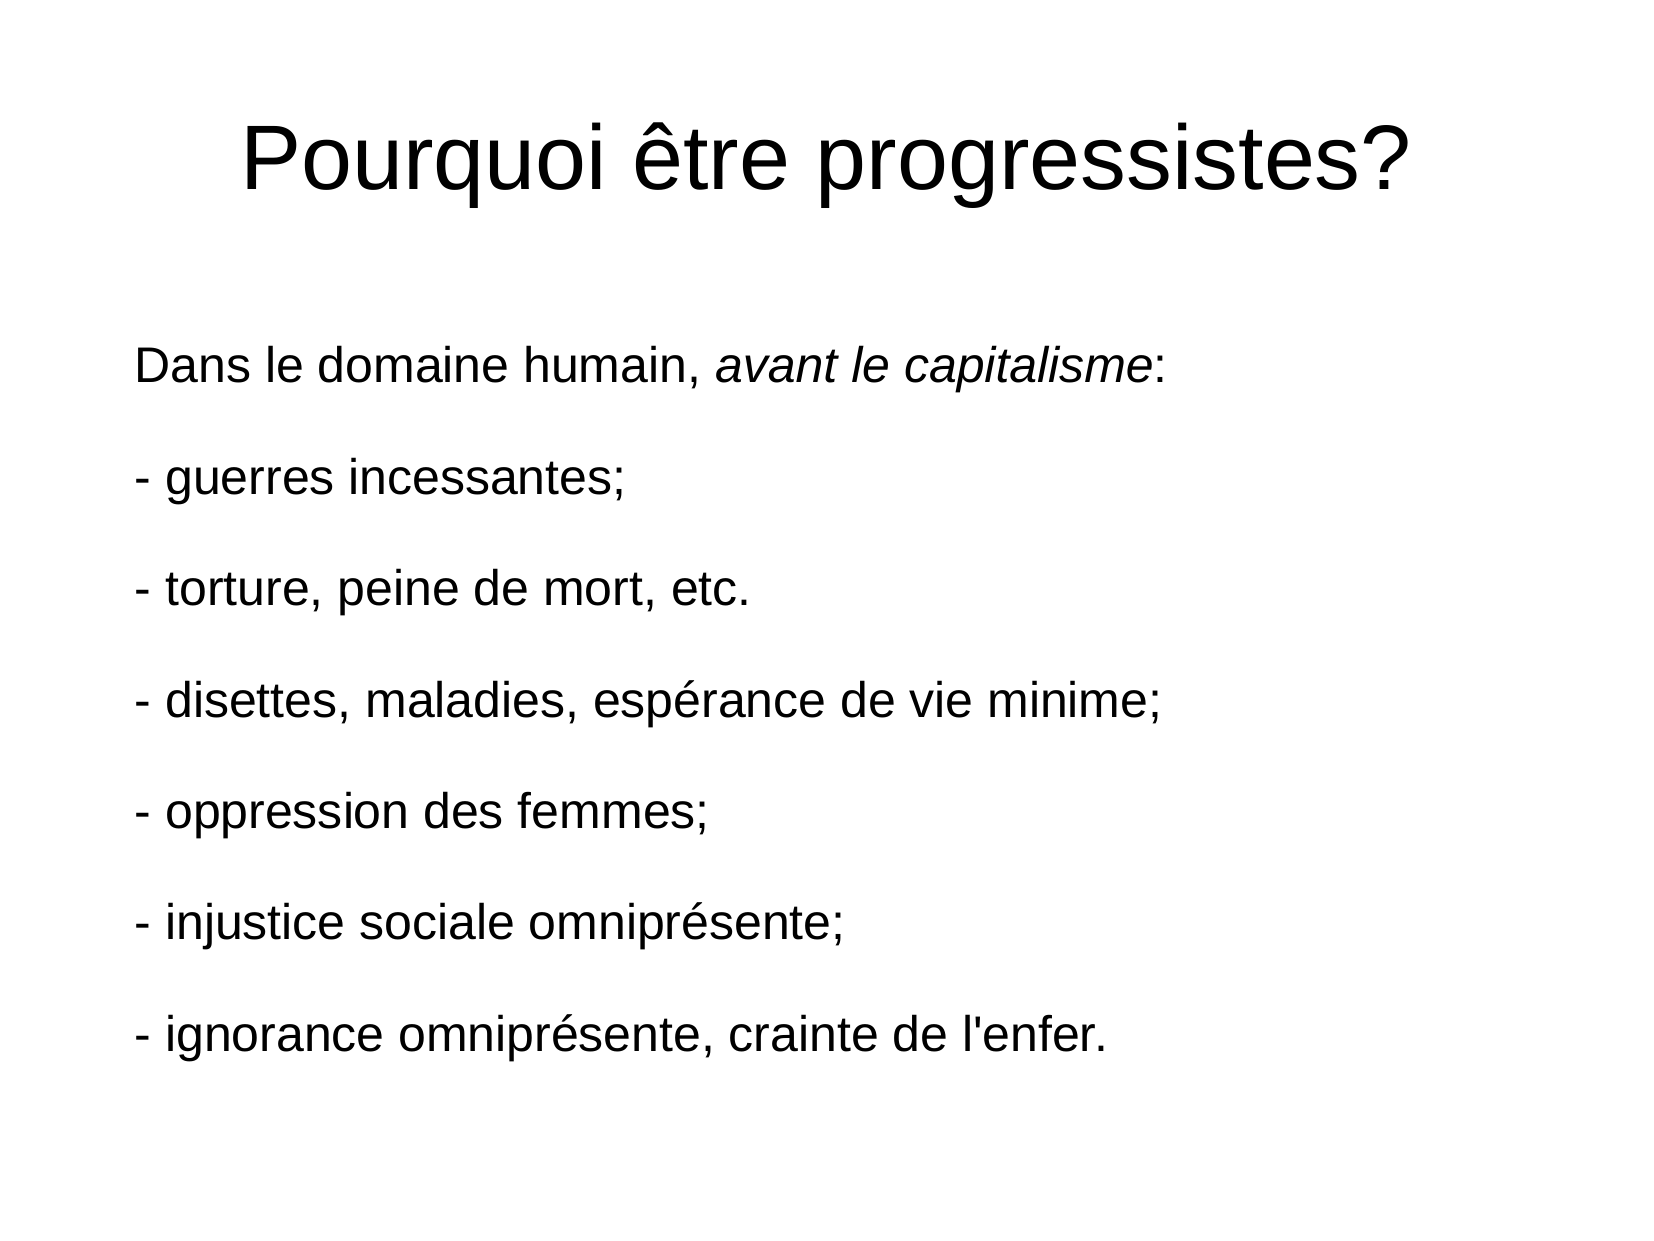

# Pourquoi être progressistes?
Dans le domaine humain, avant le capitalisme:
- guerres incessantes;
- torture, peine de mort, etc.
- disettes, maladies, espérance de vie minime;
- oppression des femmes;
- injustice sociale omniprésente;
- ignorance omniprésente, crainte de l'enfer.